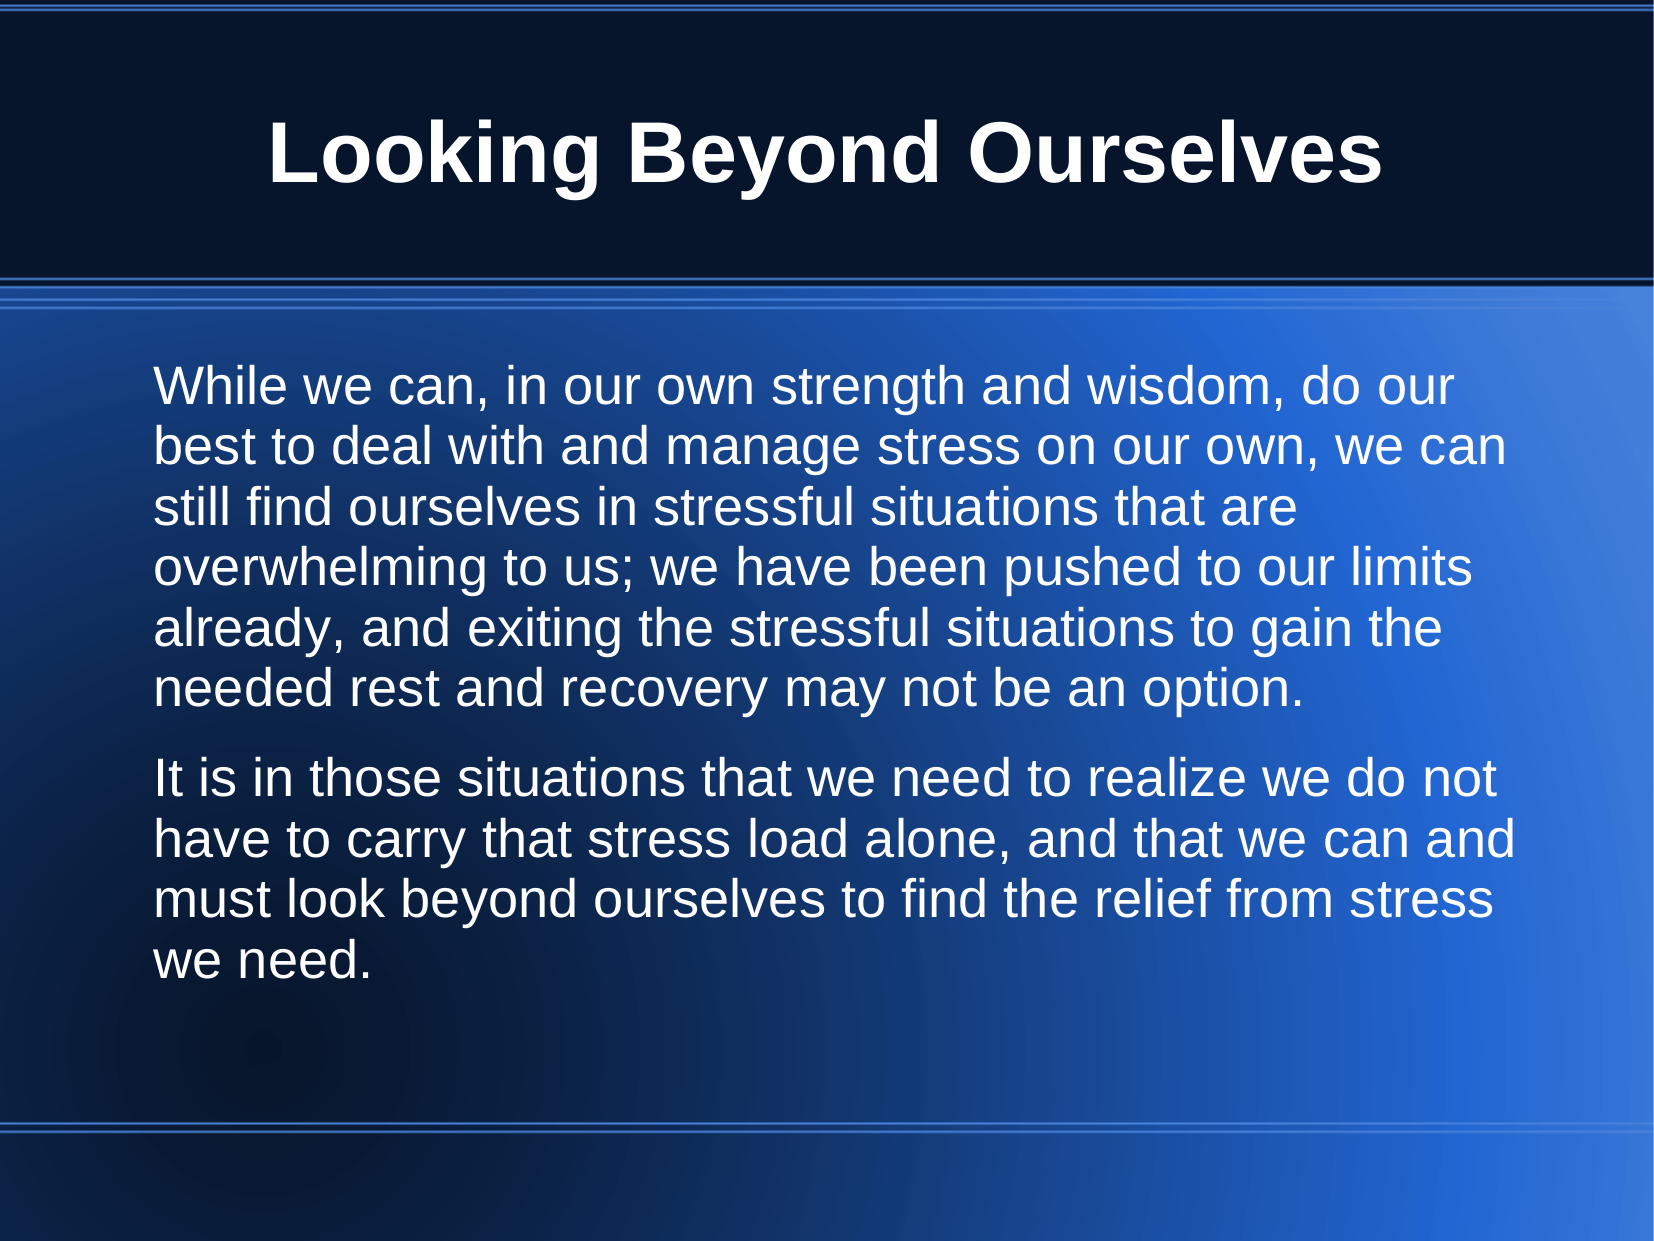

# Looking Beyond Ourselves
While we can, in our own strength and wisdom, do our best to deal with and manage stress on our own, we can still find ourselves in stressful situations that are overwhelming to us; we have been pushed to our limits already, and exiting the stressful situations to gain the needed rest and recovery may not be an option.
It is in those situations that we need to realize we do not have to carry that stress load alone, and that we can and must look beyond ourselves to find the relief from stress we need.